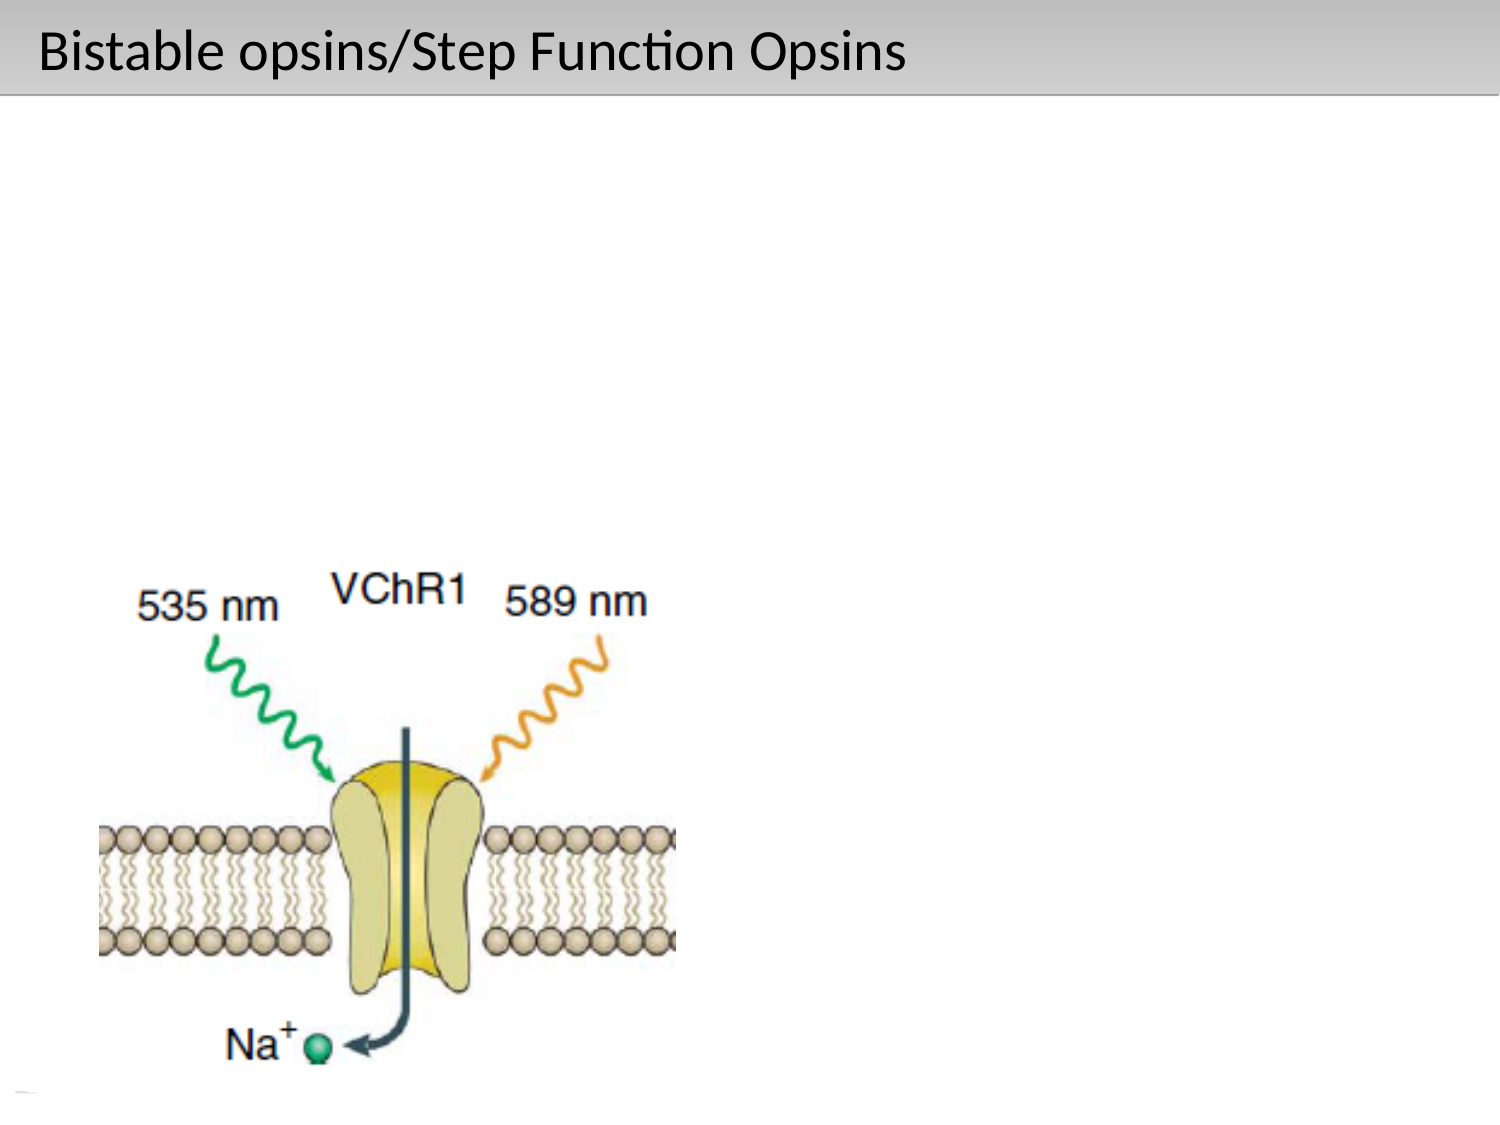

# Bistable opsins/Step Function Opsins
Mutate ChR to significantly prolong photocycle.
Conductance of wild type ChR2 deactivates ~10 ms upon light sensation.
Mutations to ChR change the time constants of deactivation from 2, 42 to ~100 s (can stay on for long periods of time)
SFOs can be switched on and off with blue and green light pulses, respectively
effectively responsive to light at orders of magnitude lower intensity than wild-type channelrhodopsins
Useful for many long–time scale, neuromodulatory, developmental
chemical cofactor independence in mammalian brains. (ie not activating GPCRs – can maintain selectivity